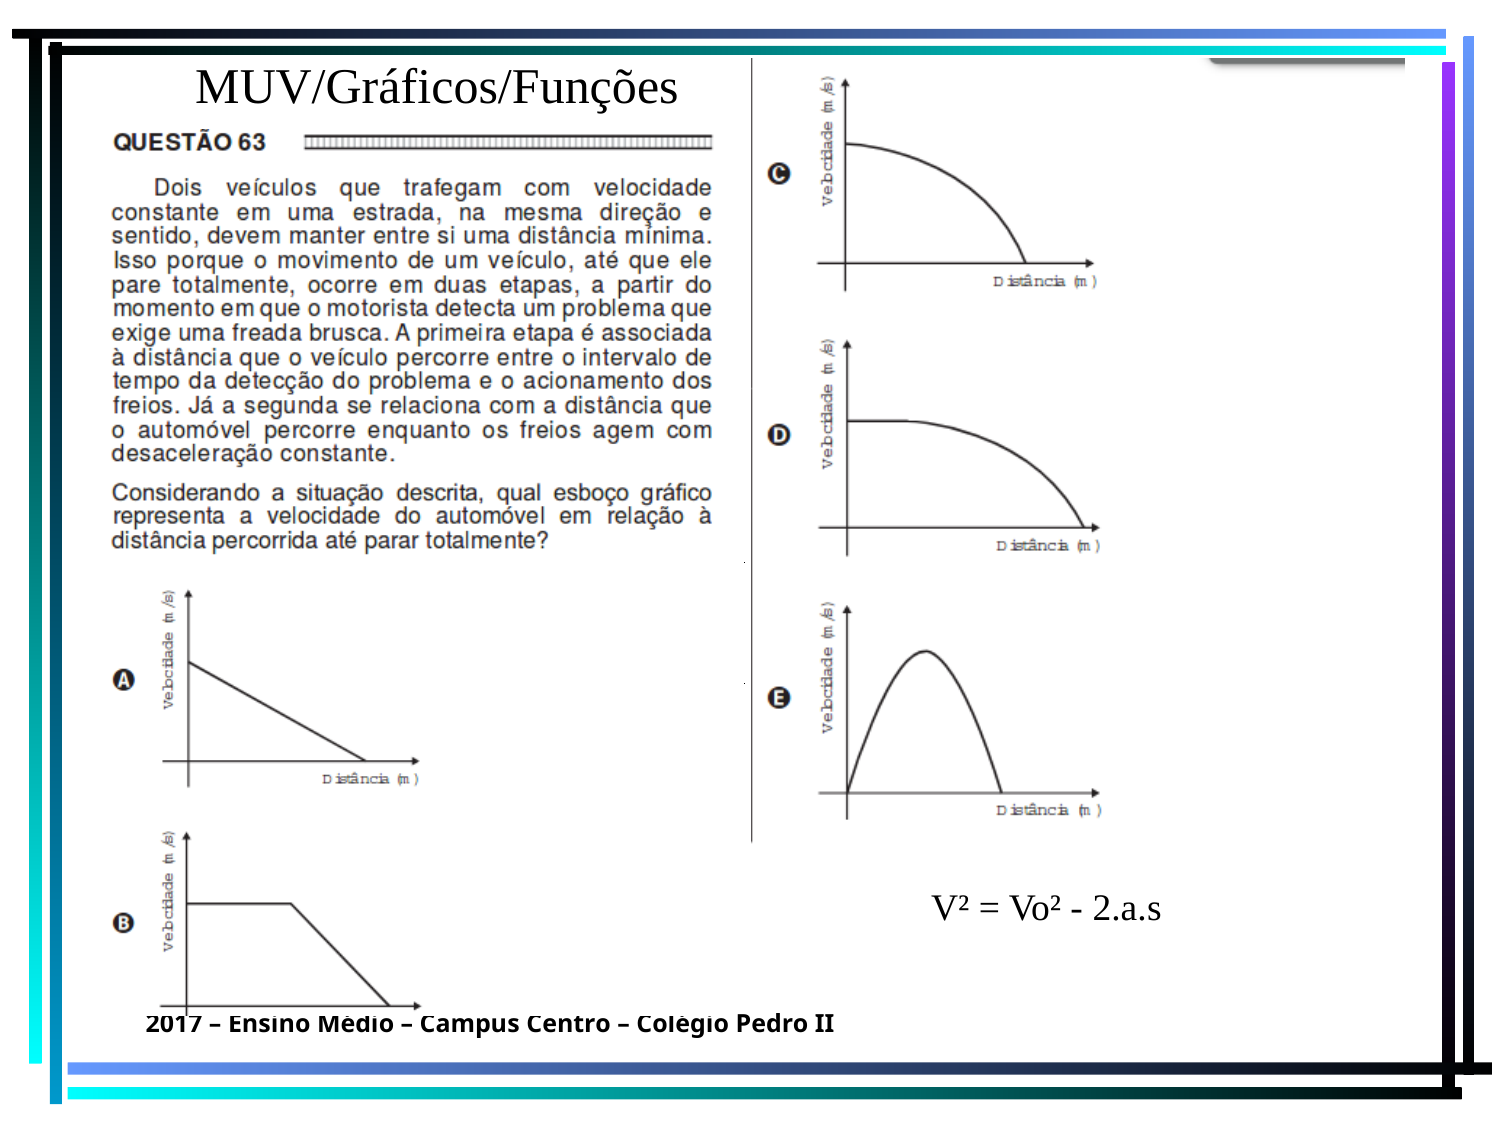

# MUV/Gráficos/Funções
 V² = Vo² - 2.a.s
2017 – Ensino Médio – Campus Centro – Colégio Pedro II